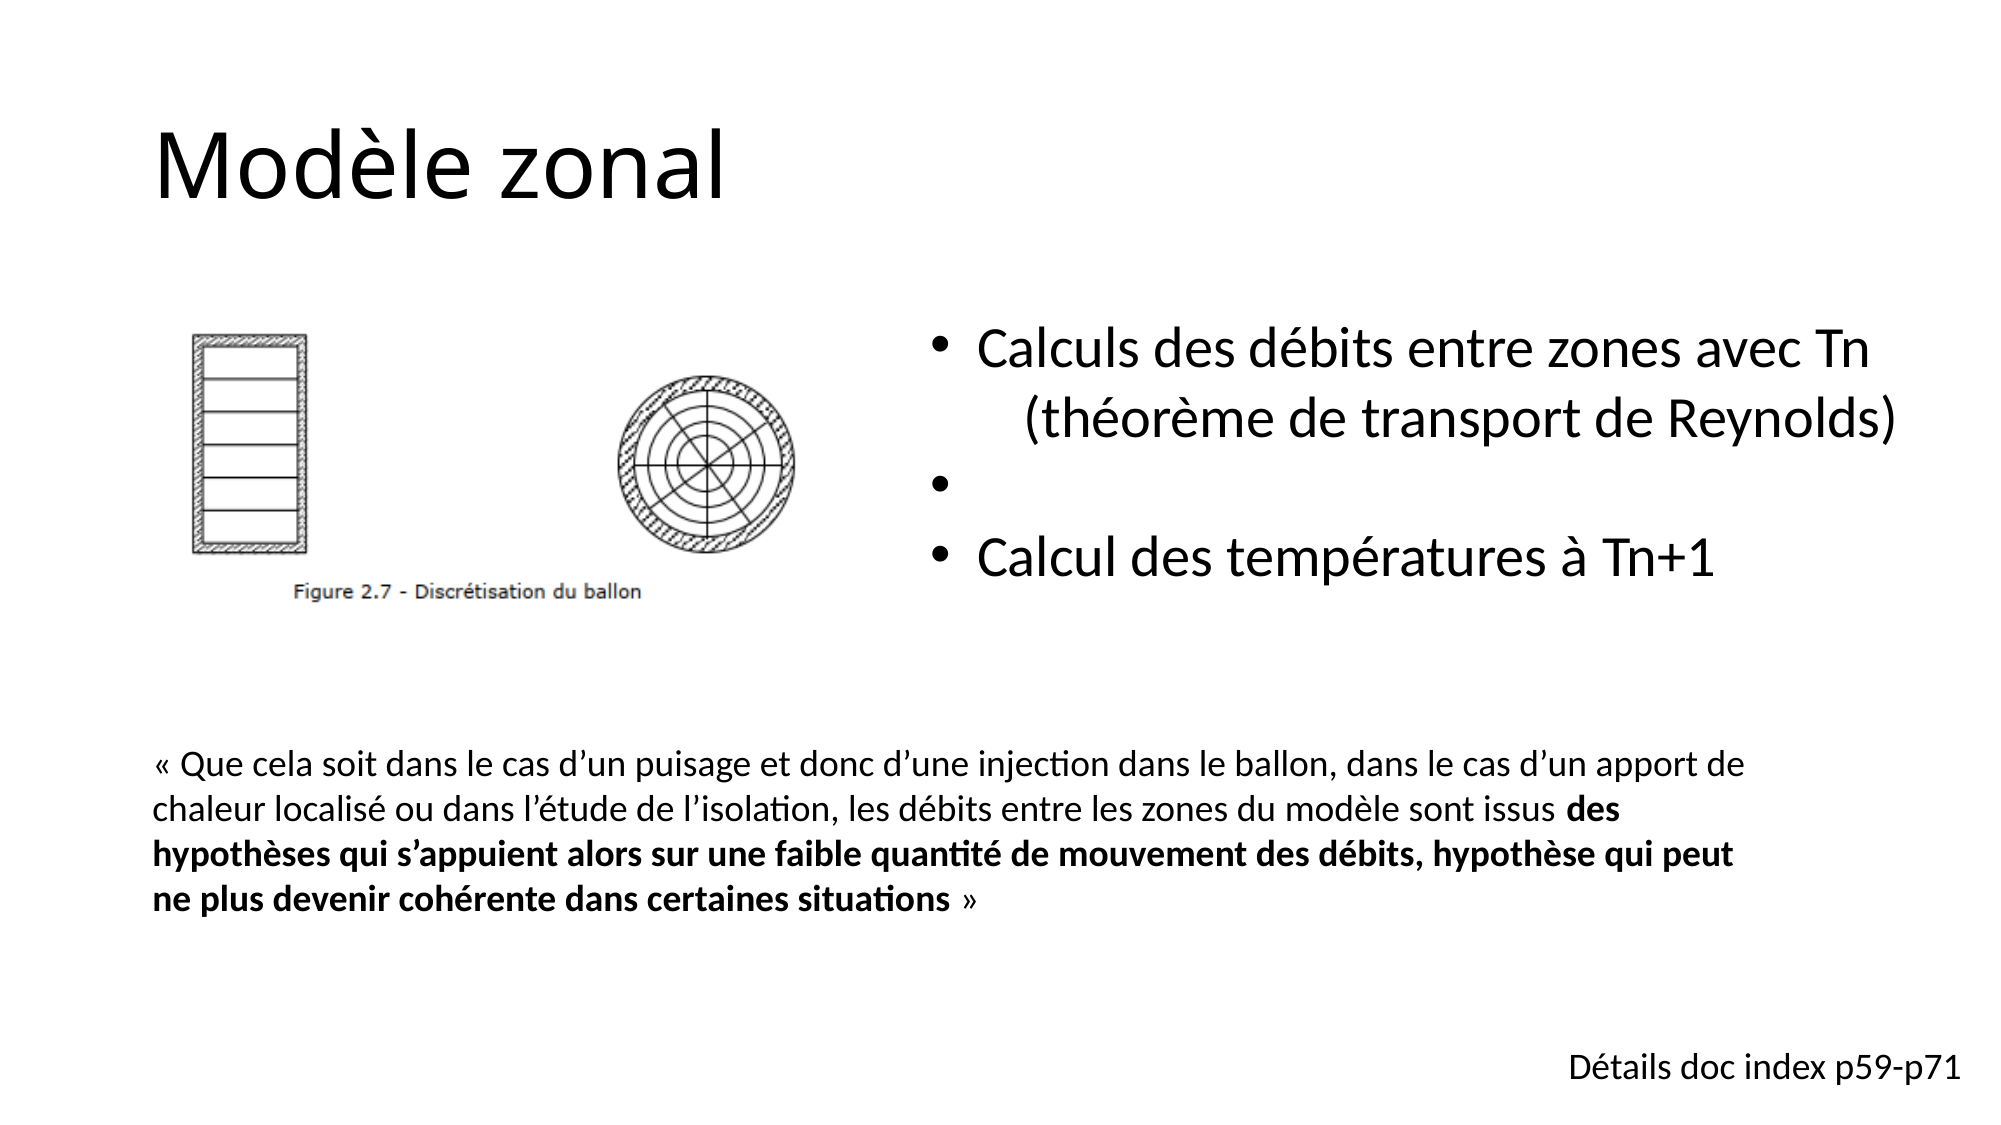

# Modèle zonal
Calculs des débits entre zones avec Tn (théorème de transport de Reynolds)
Calcul des températures à Tn+1
« Que cela soit dans le cas d’un puisage et donc d’une injection dans le ballon, dans le cas d’un apport de chaleur localisé ou dans l’étude de l’isolation, les débits entre les zones du modèle sont issus des hypothèses qui s’appuient alors sur une faible quantité de mouvement des débits, hypothèse qui peut ne plus devenir cohérente dans certaines situations »
Détails doc index p59-p71